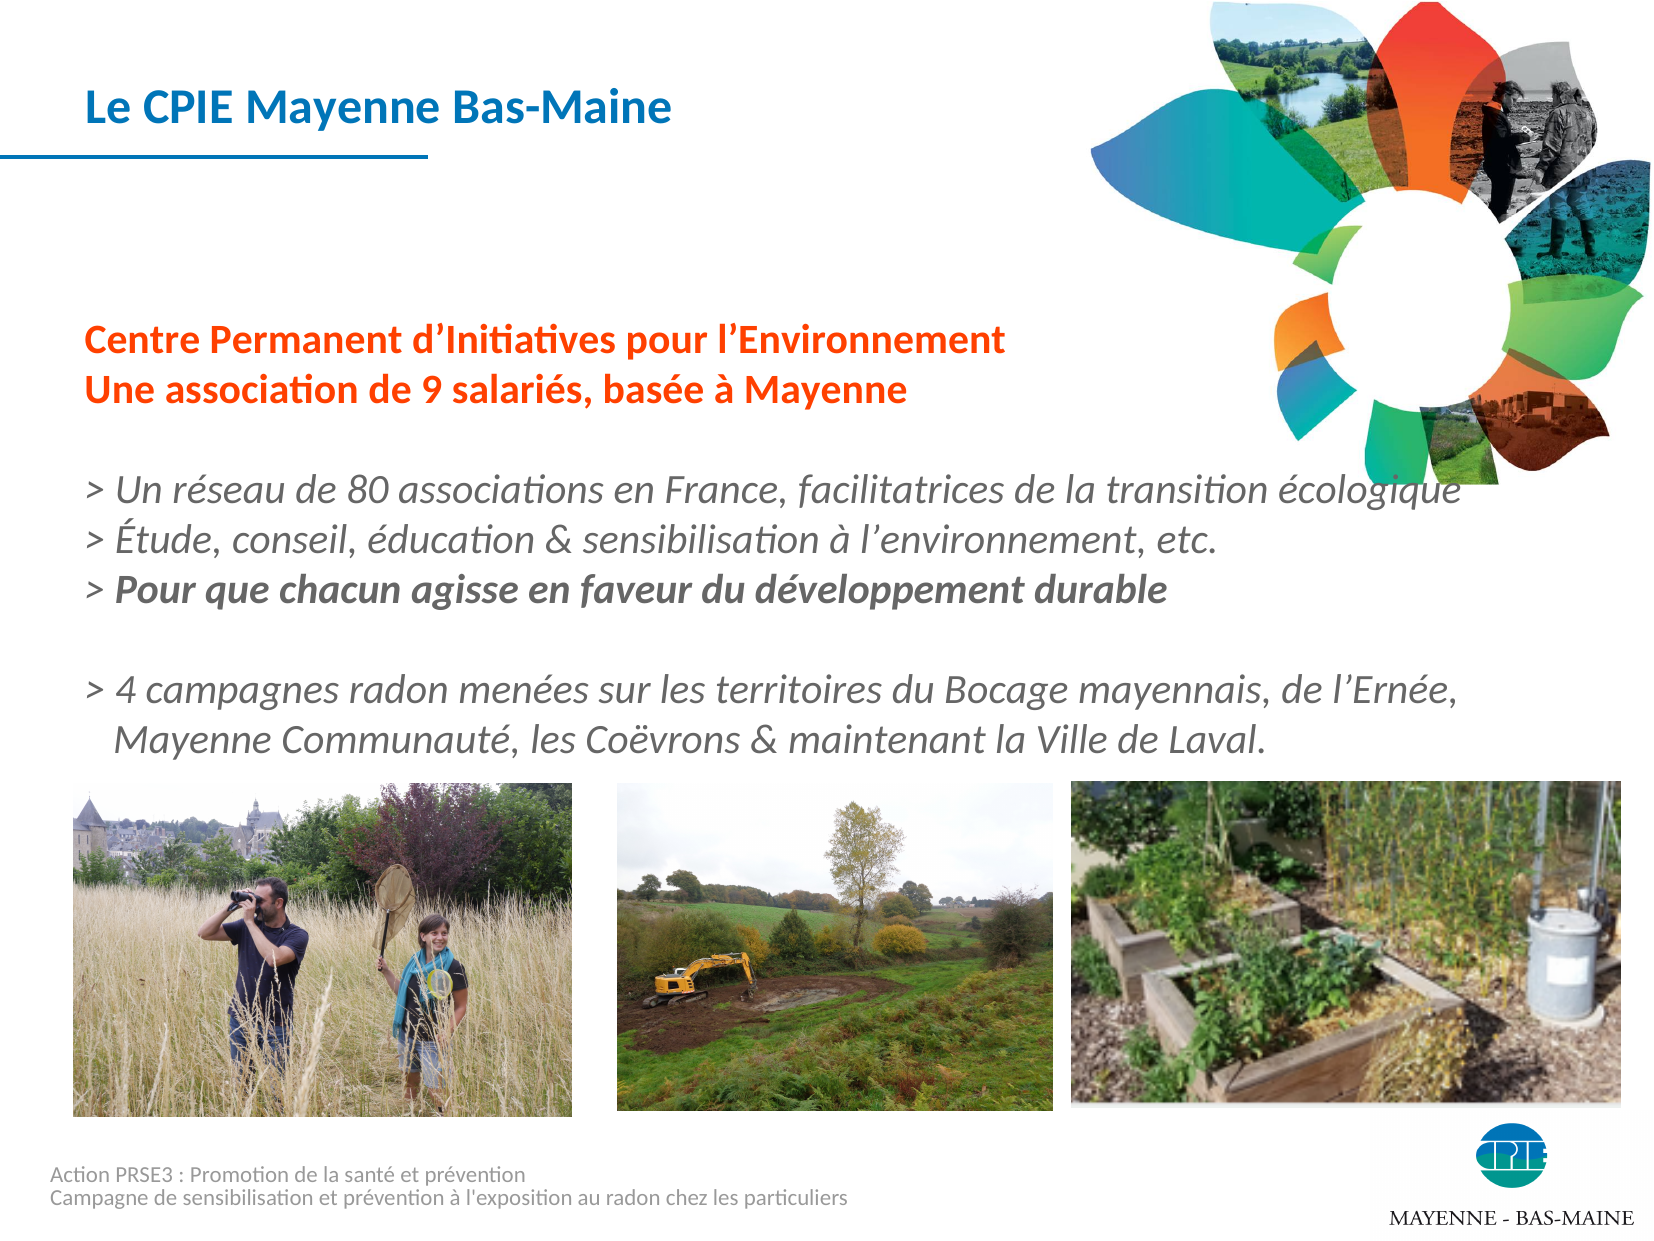

Le CPIE Mayenne Bas-Maine
 Centre Permanent d’Initiatives pour l’Environnement
 Une association de 9 salariés, basée à Mayenne
 > Un réseau de 80 associations en France, facilitatrices de la transition écologique
 > Étude, conseil, éducation & sensibilisation à l’environnement, etc.
 > Pour que chacun agisse en faveur du développement durable
 > 4 campagnes radon menées sur les territoires du Bocage mayennais, de l’Ernée,
 Mayenne Communauté, les Coëvrons & maintenant la Ville de Laval.
Action PRSE3 : Promotion de la santé et prévention
Campagne de sensibilisation et prévention à l'exposition au radon chez les particuliers